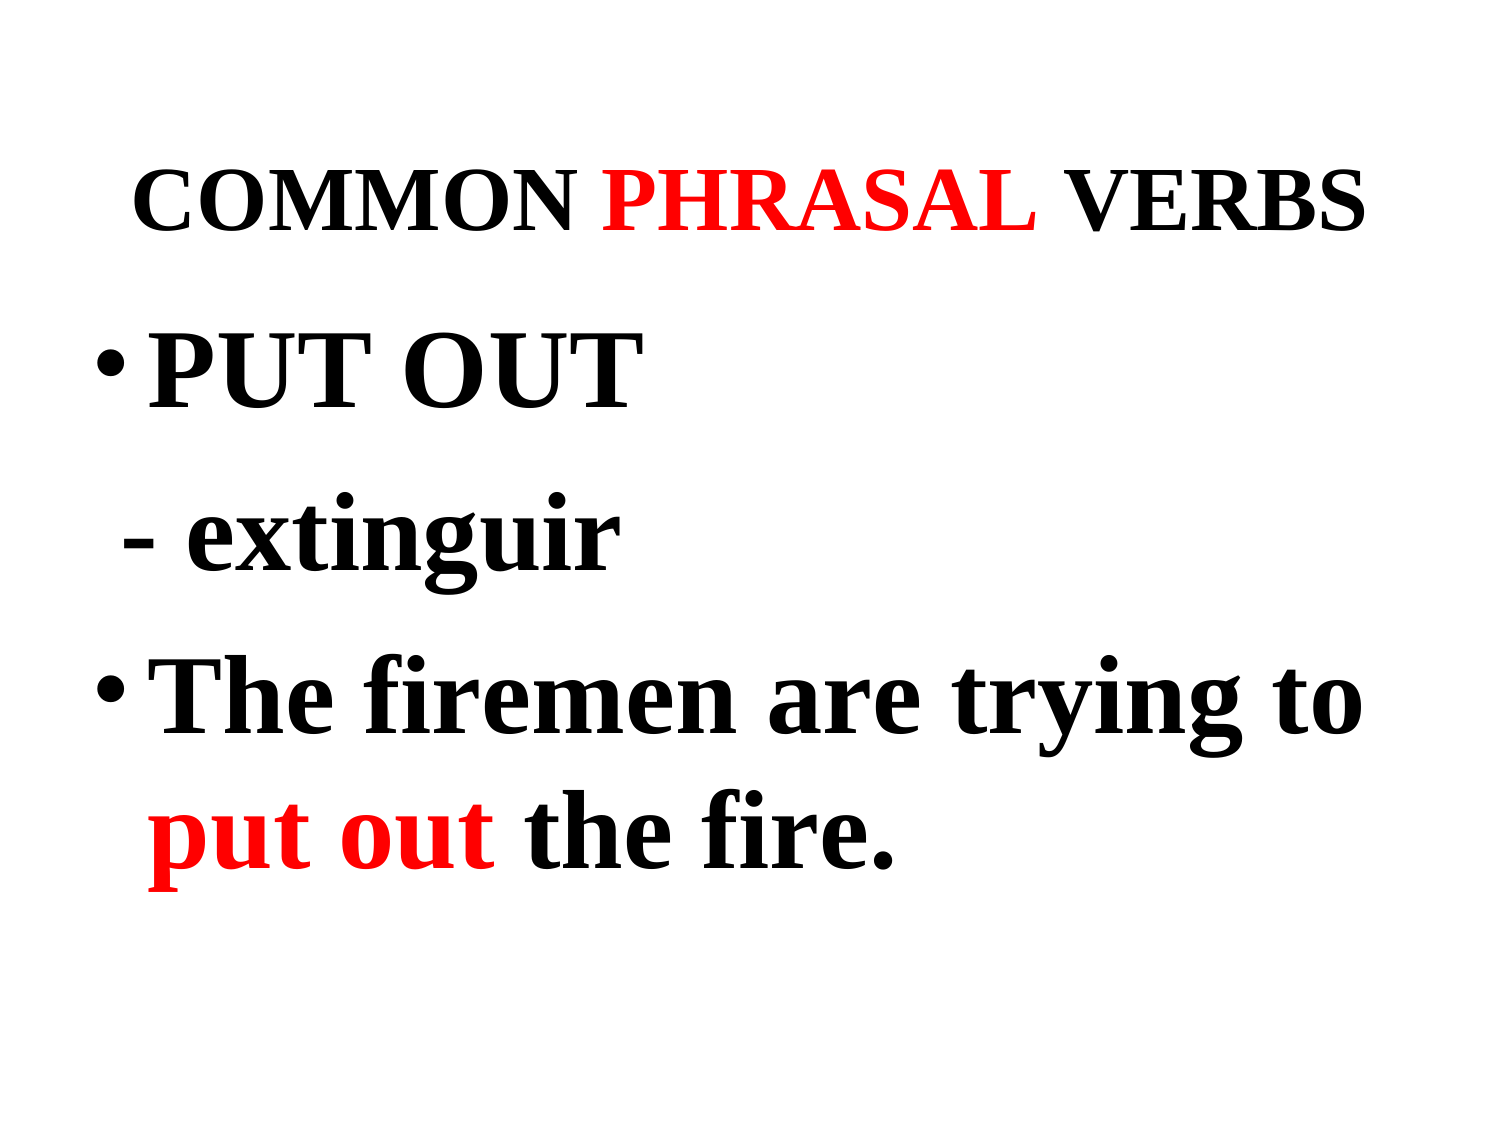

# COMMON PHRASAL VERBS
PUT OUT
 - extinguir
The firemen are trying to put out the fire.